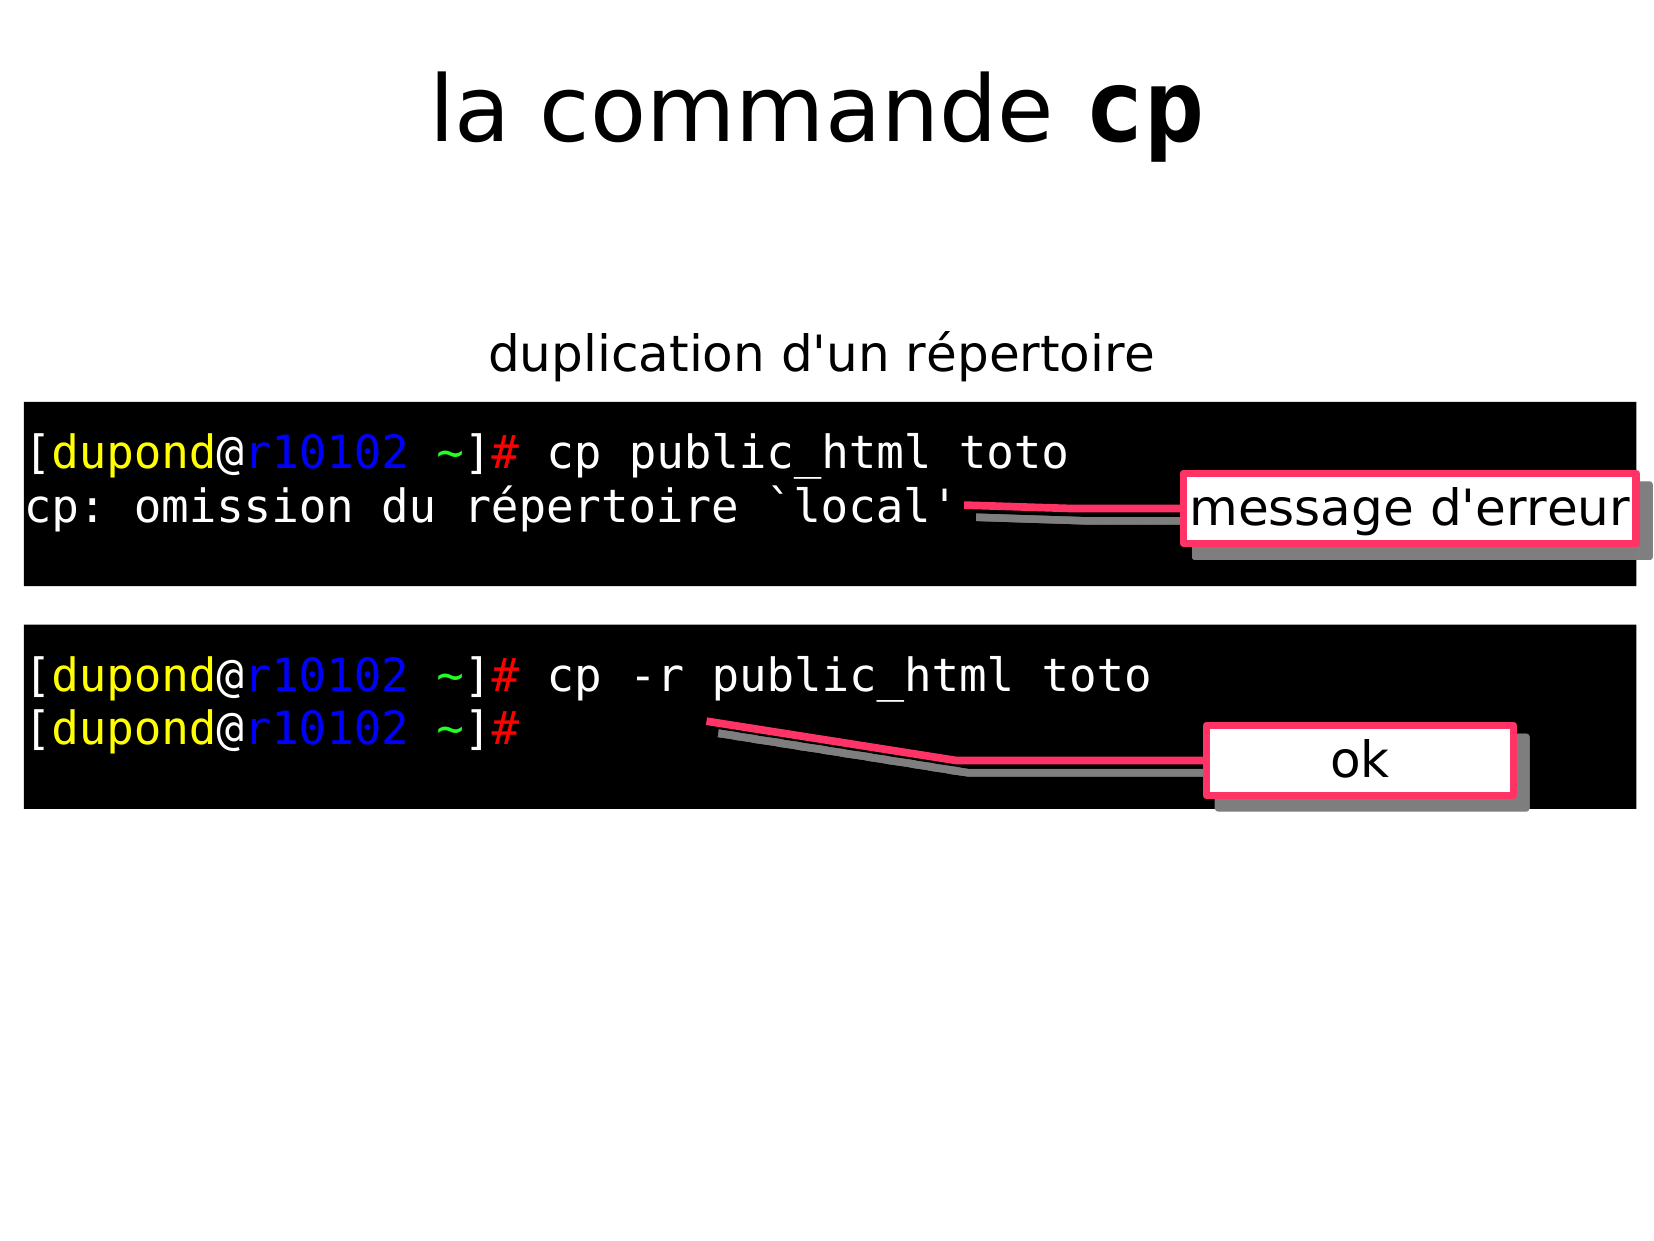

# la commande cp
duplication d'un répertoire
[dupond@r10102 ~]# cp public_html toto
cp: omission du répertoire `local'
[dupond@r10102 ~]# cp -r public_html toto
[dupond@r10102 ~]#